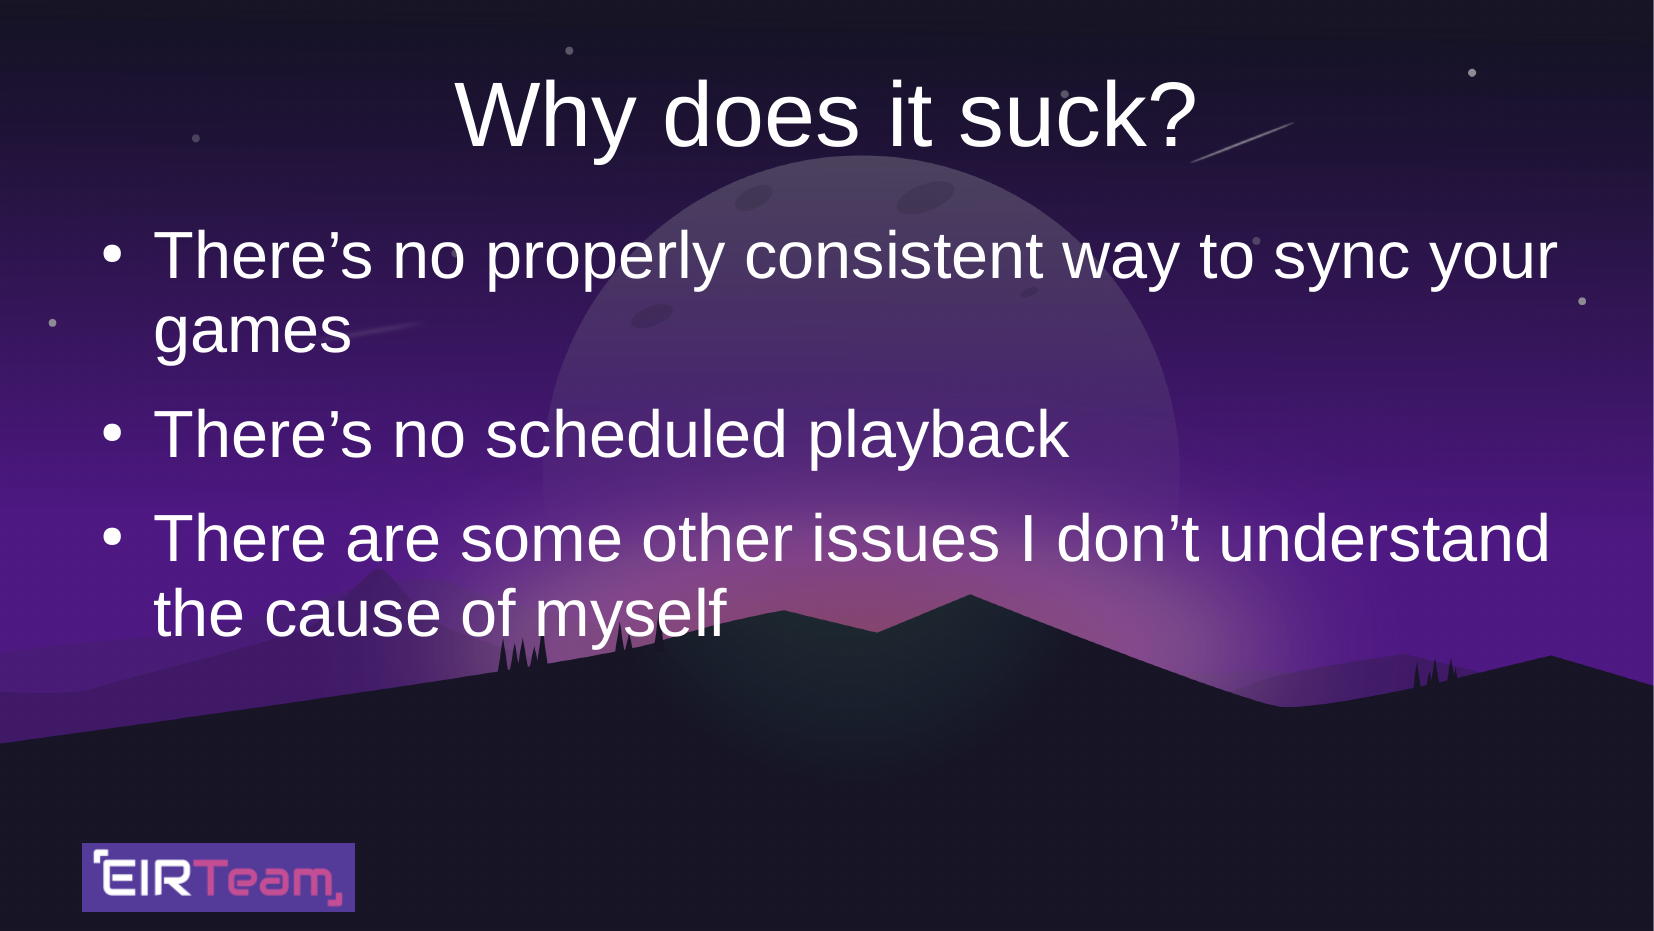

# Why does it suck?
There’s no properly consistent way to sync your games
There’s no scheduled playback
There are some other issues I don’t understand the cause of myself